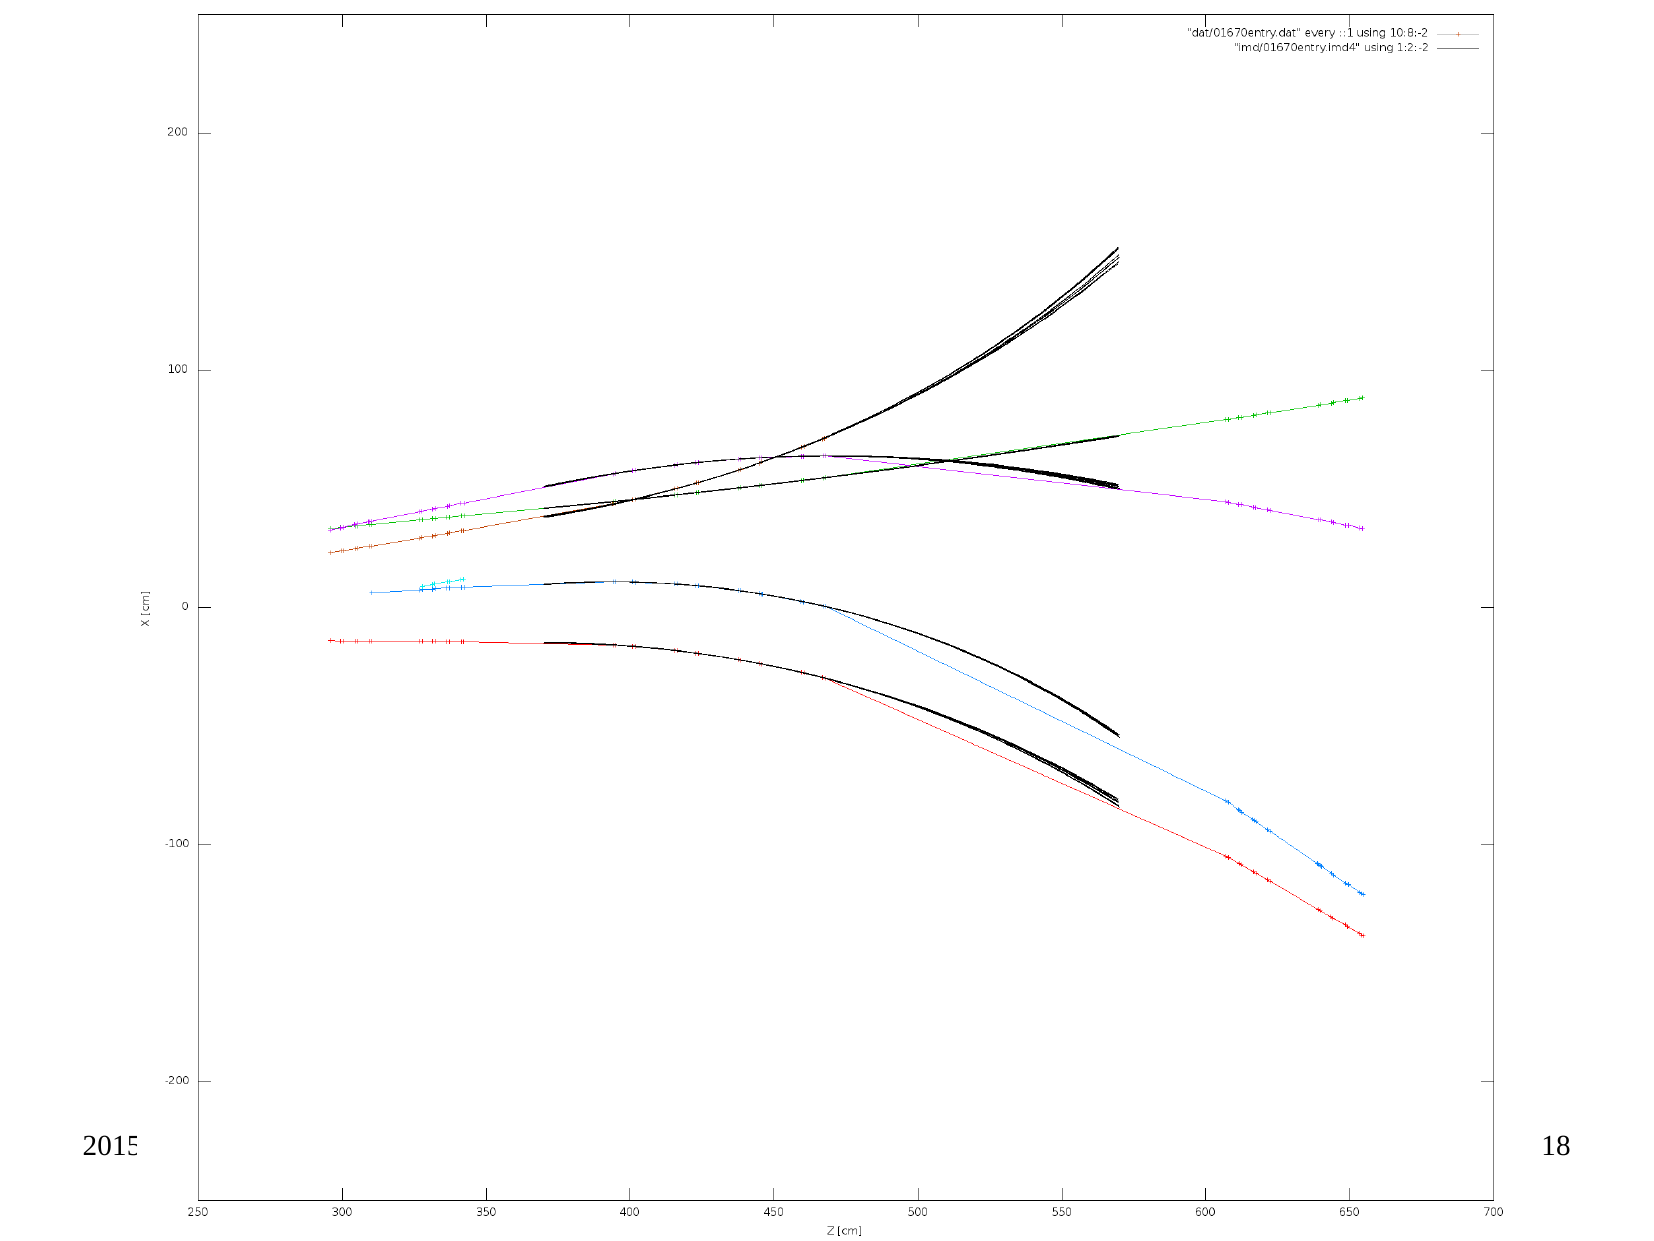

#
2015.03.16
Tracking Pattern Recognition @ CM LII
18